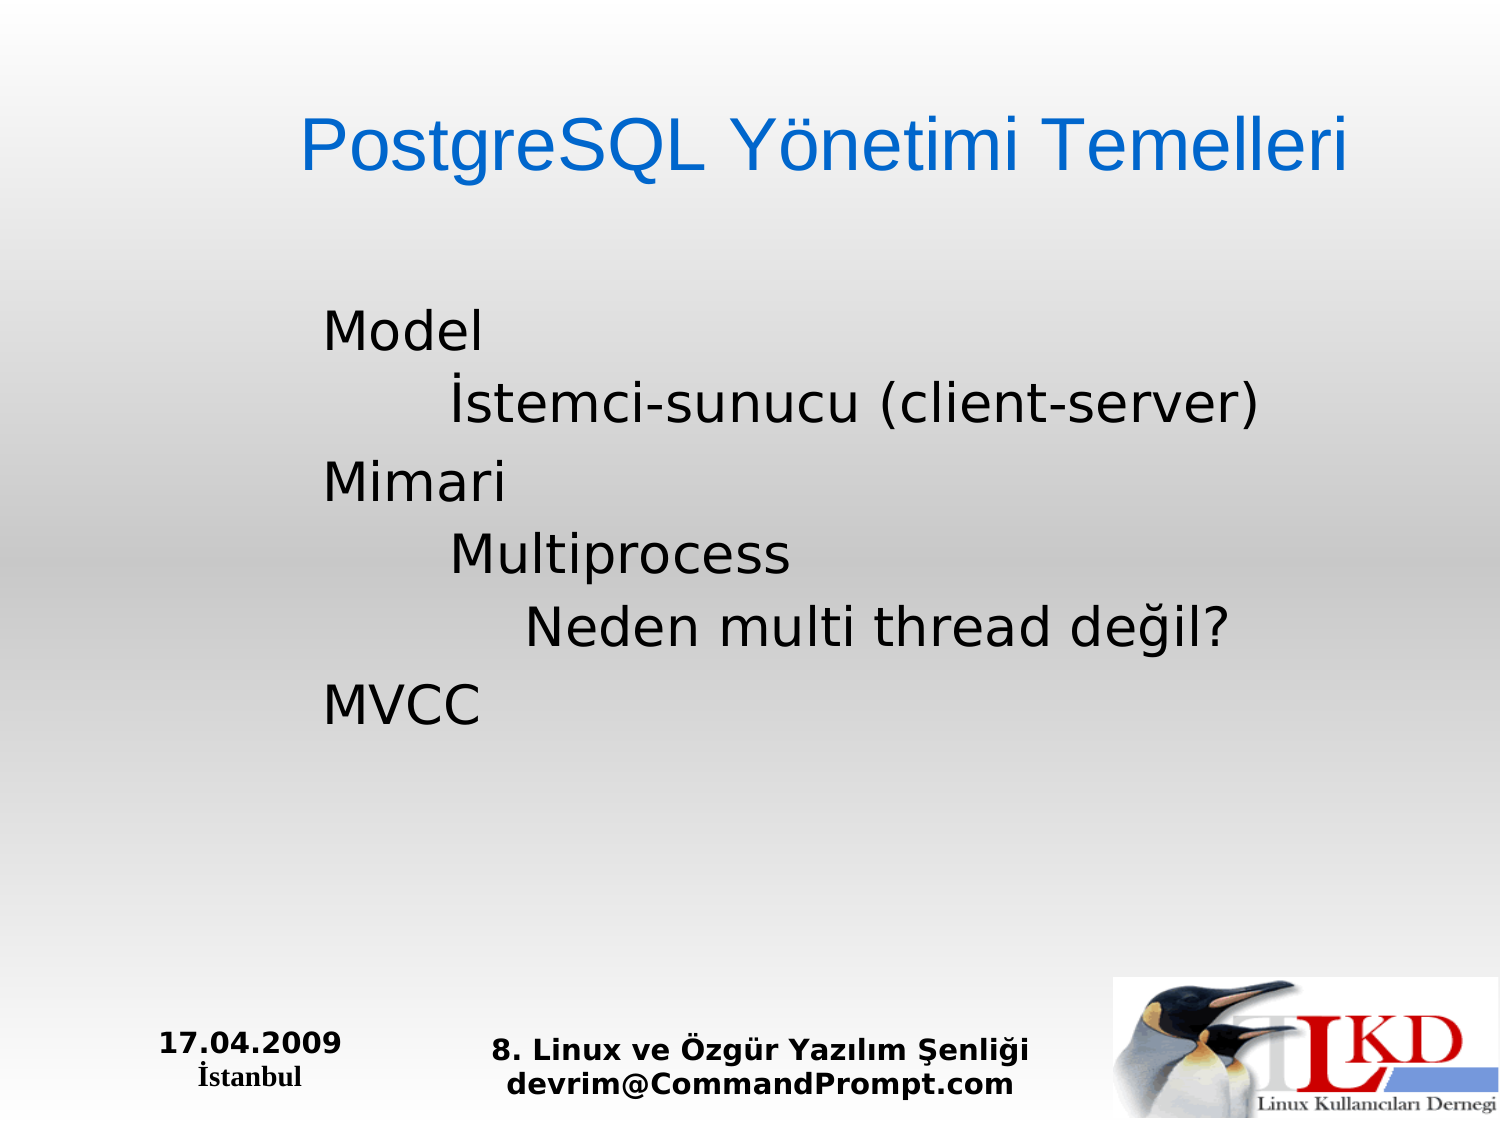

# PostgreSQL Yönetimi Temelleri
Model
İstemci-sunucu (client-server)
Mimari
Multiprocess
Neden multi thread değil?
MVCC